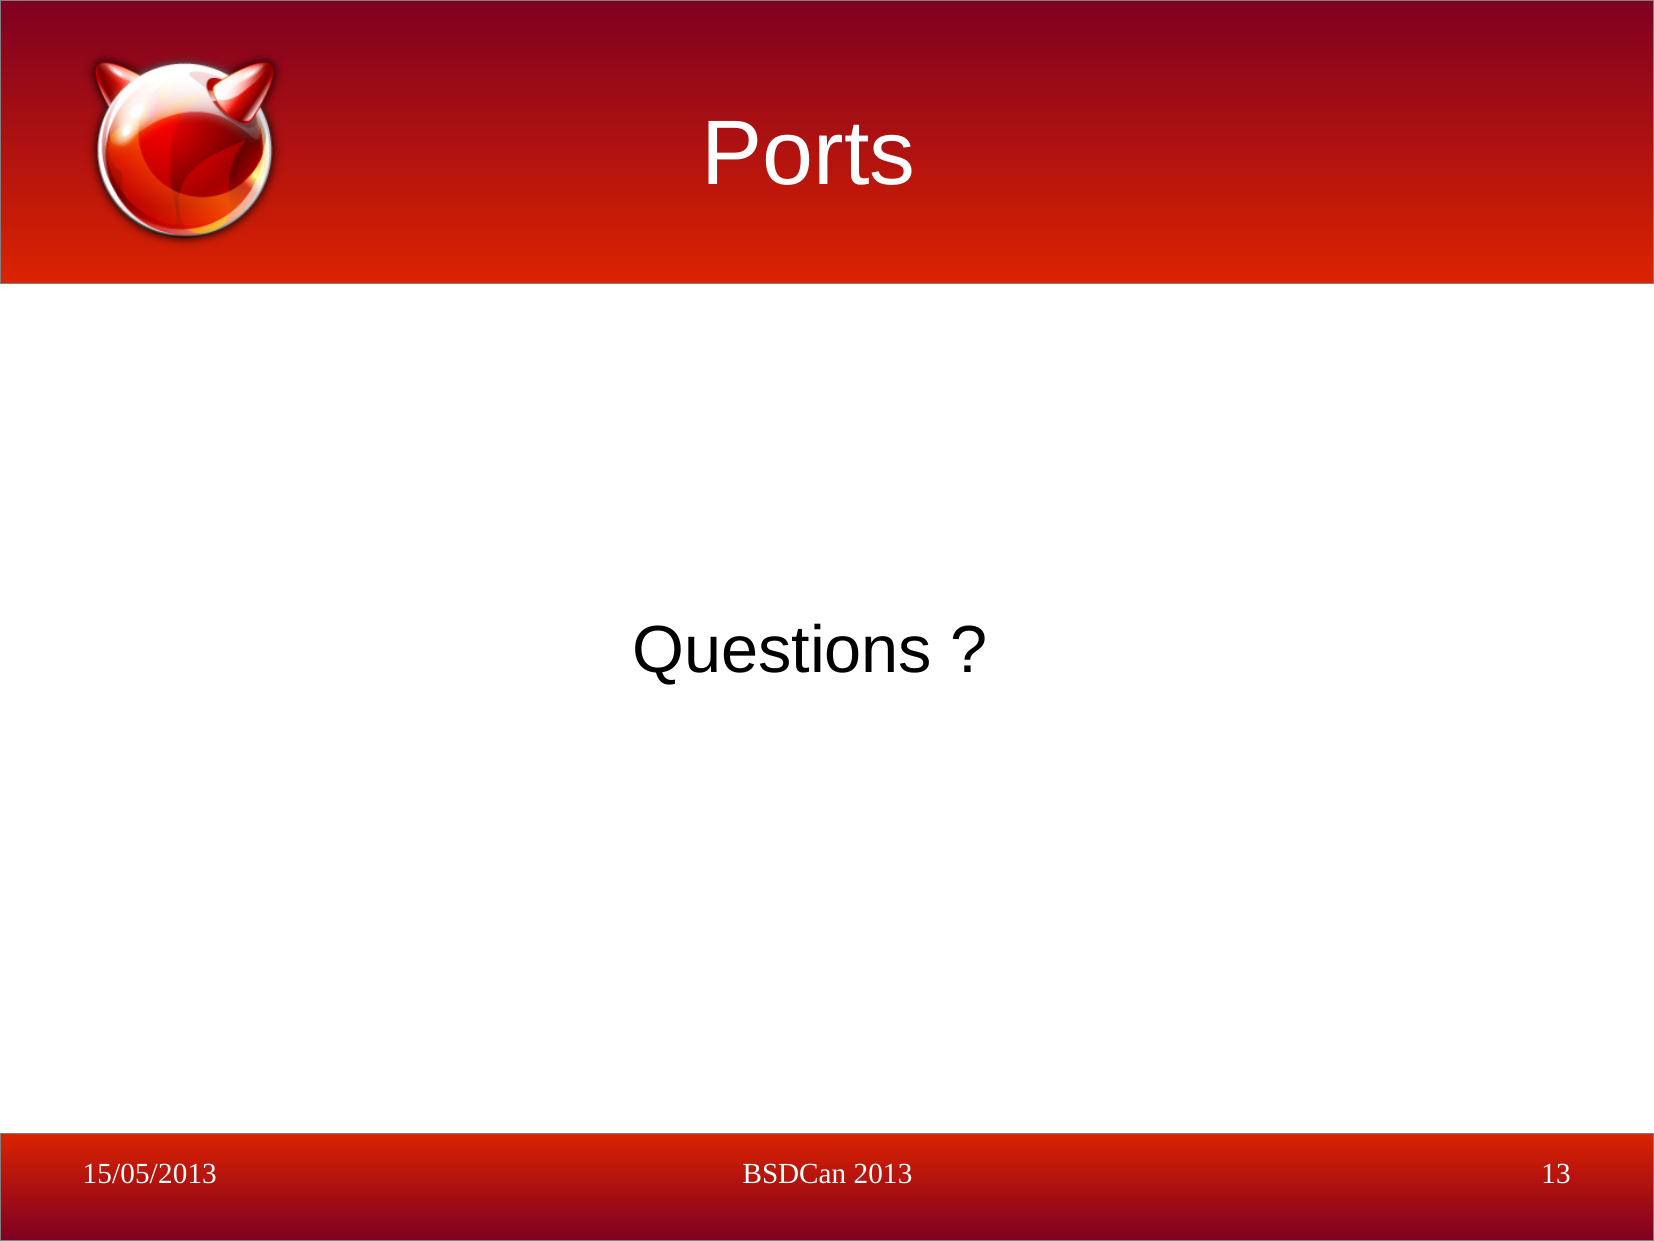

# Ports
Questions ?
15/05/2013
BSDCan 2013
13